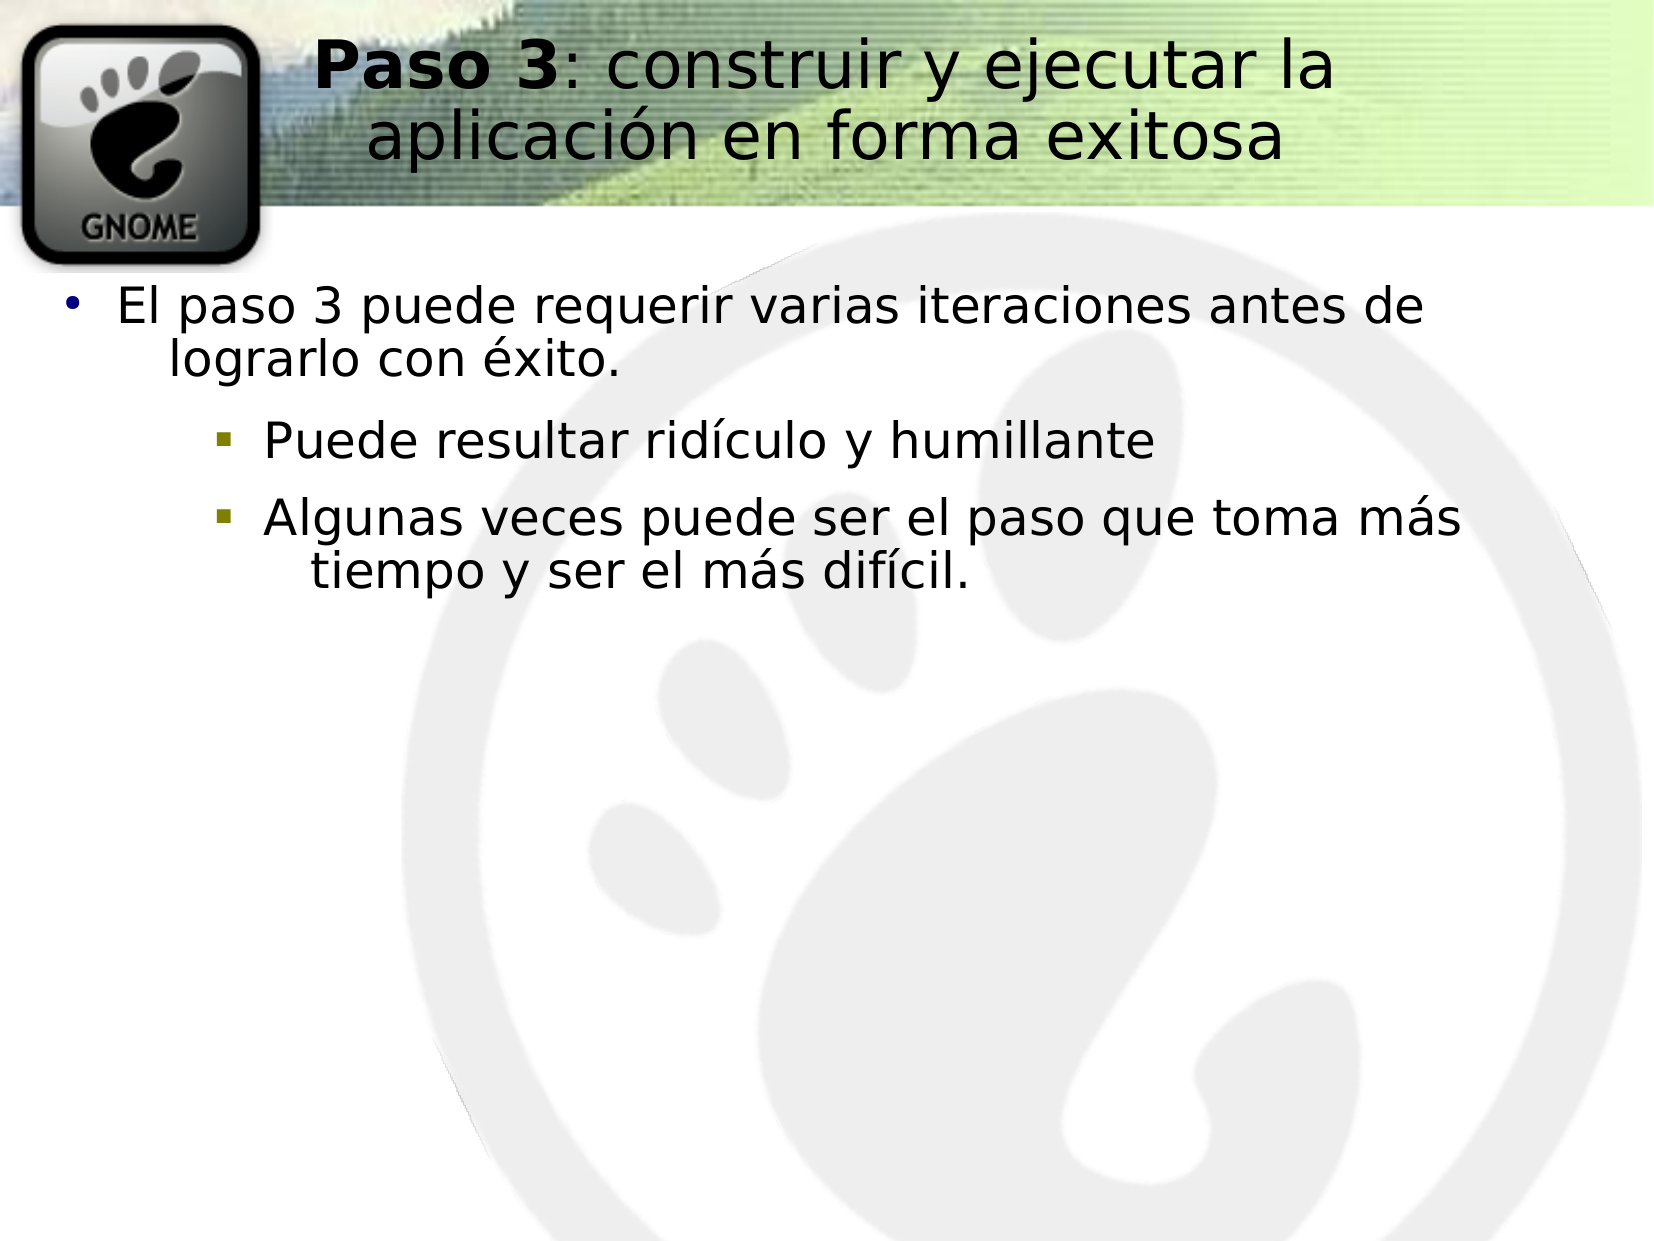

# Paso 3: construir y ejecutar la aplicación en forma exitosa
El paso 3 puede requerir varias iteraciones antes de lograrlo con éxito.
Puede resultar ridículo y humillante
Algunas veces puede ser el paso que toma más tiempo y ser el más difícil.